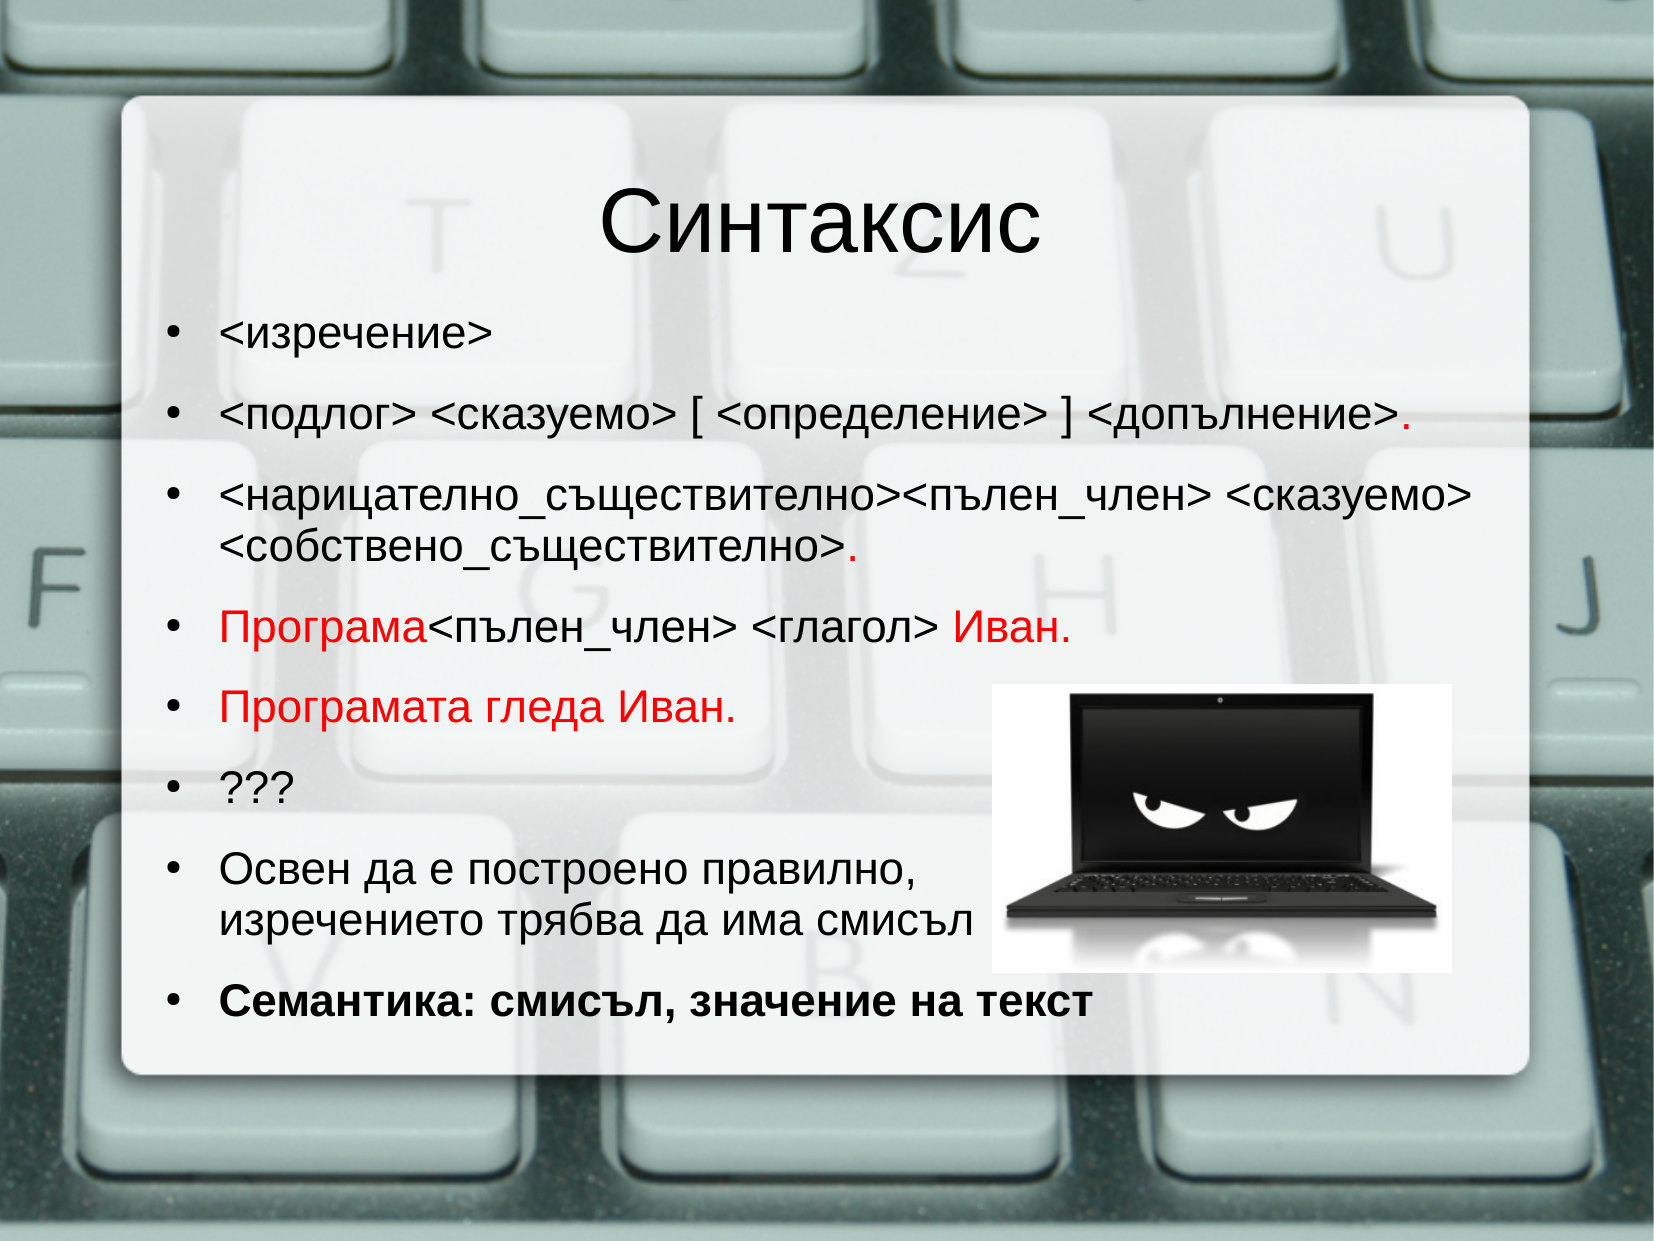

# Синтаксис
<изречение>
<подлог> <сказуемо> [ <определение> ] <допълнение>.
<нарицателно_съществително><пълен_член> <сказуемо> <собствено_съществително>.
Програма<пълен_член> <глагол> Иван.
Програмата гледа Иван.
???
Освен да е построено правилно,
изречението трябва да има смисъл
Семантика: смисъл, значение на текст